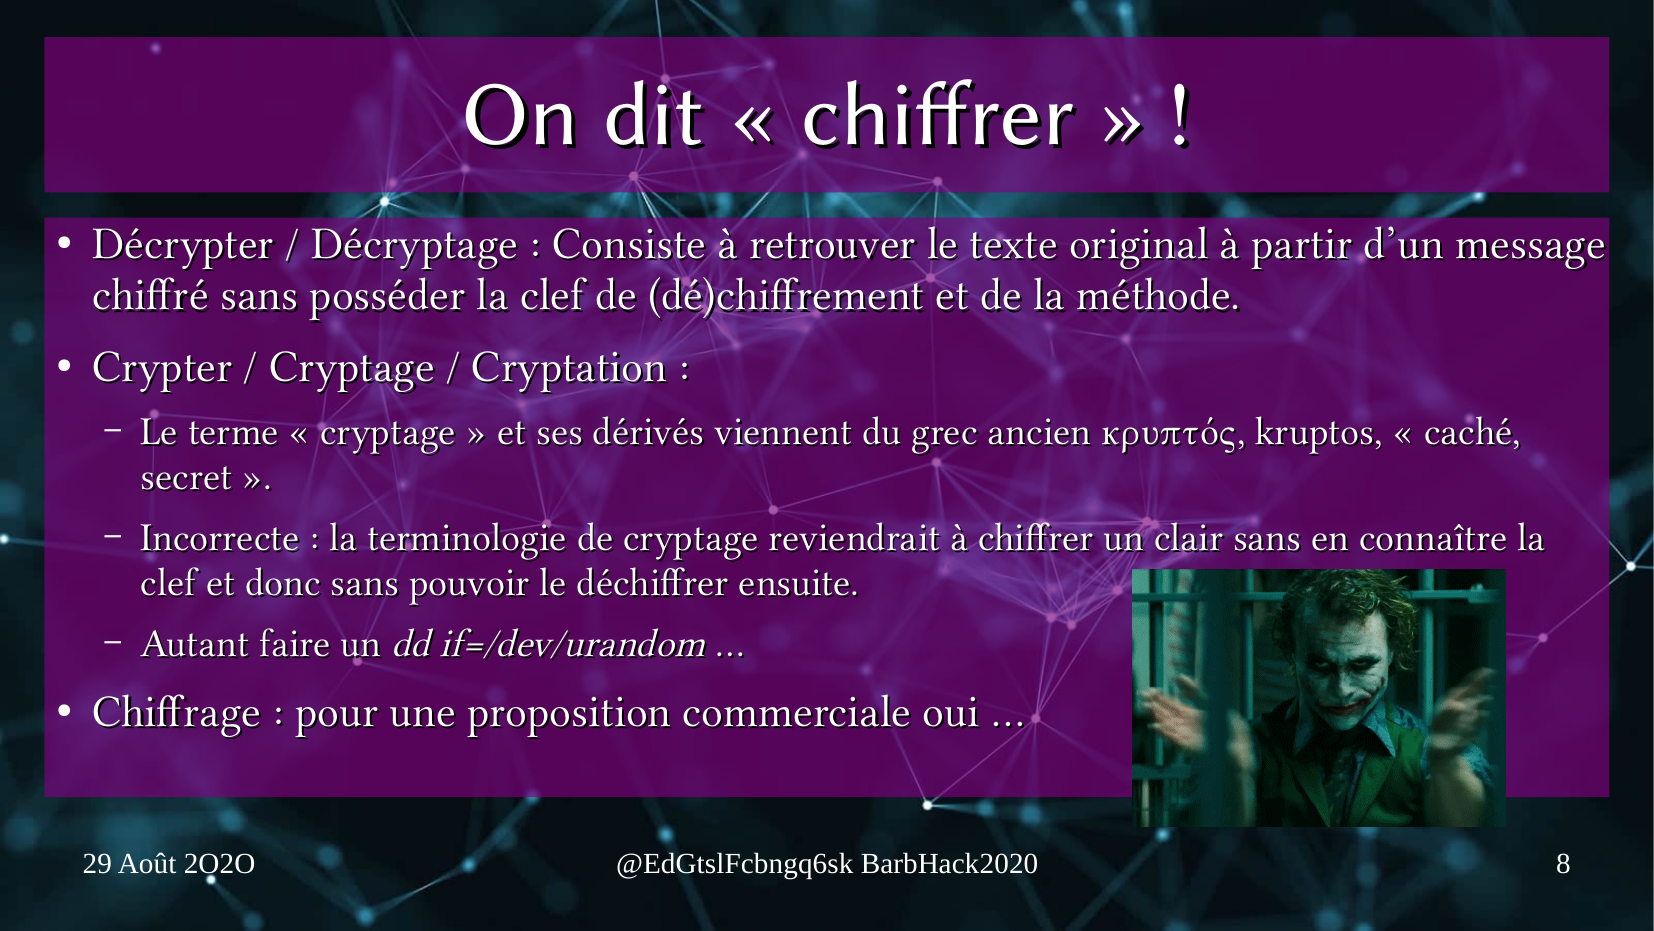

# On dit « chiffrer » !
Décrypter / Décryptage : Consiste à retrouver le texte original à partir d’un message chiffré sans posséder la clef de (dé)chiffrement et de la méthode.
Crypter / Cryptage / Cryptation :
Le terme « cryptage » et ses dérivés viennent du grec ancien κρυπτός, kruptos, « caché, secret ».
Incorrecte : la terminologie de cryptage reviendrait à chiffrer un clair sans en connaître la clef et donc sans pouvoir le déchiffrer ensuite.
Autant faire un dd if=/dev/urandom …
Chiffrage : pour une proposition commerciale oui …
29 Août 2O2O
@EdGtslFcbngq6sk BarbHack2020
8